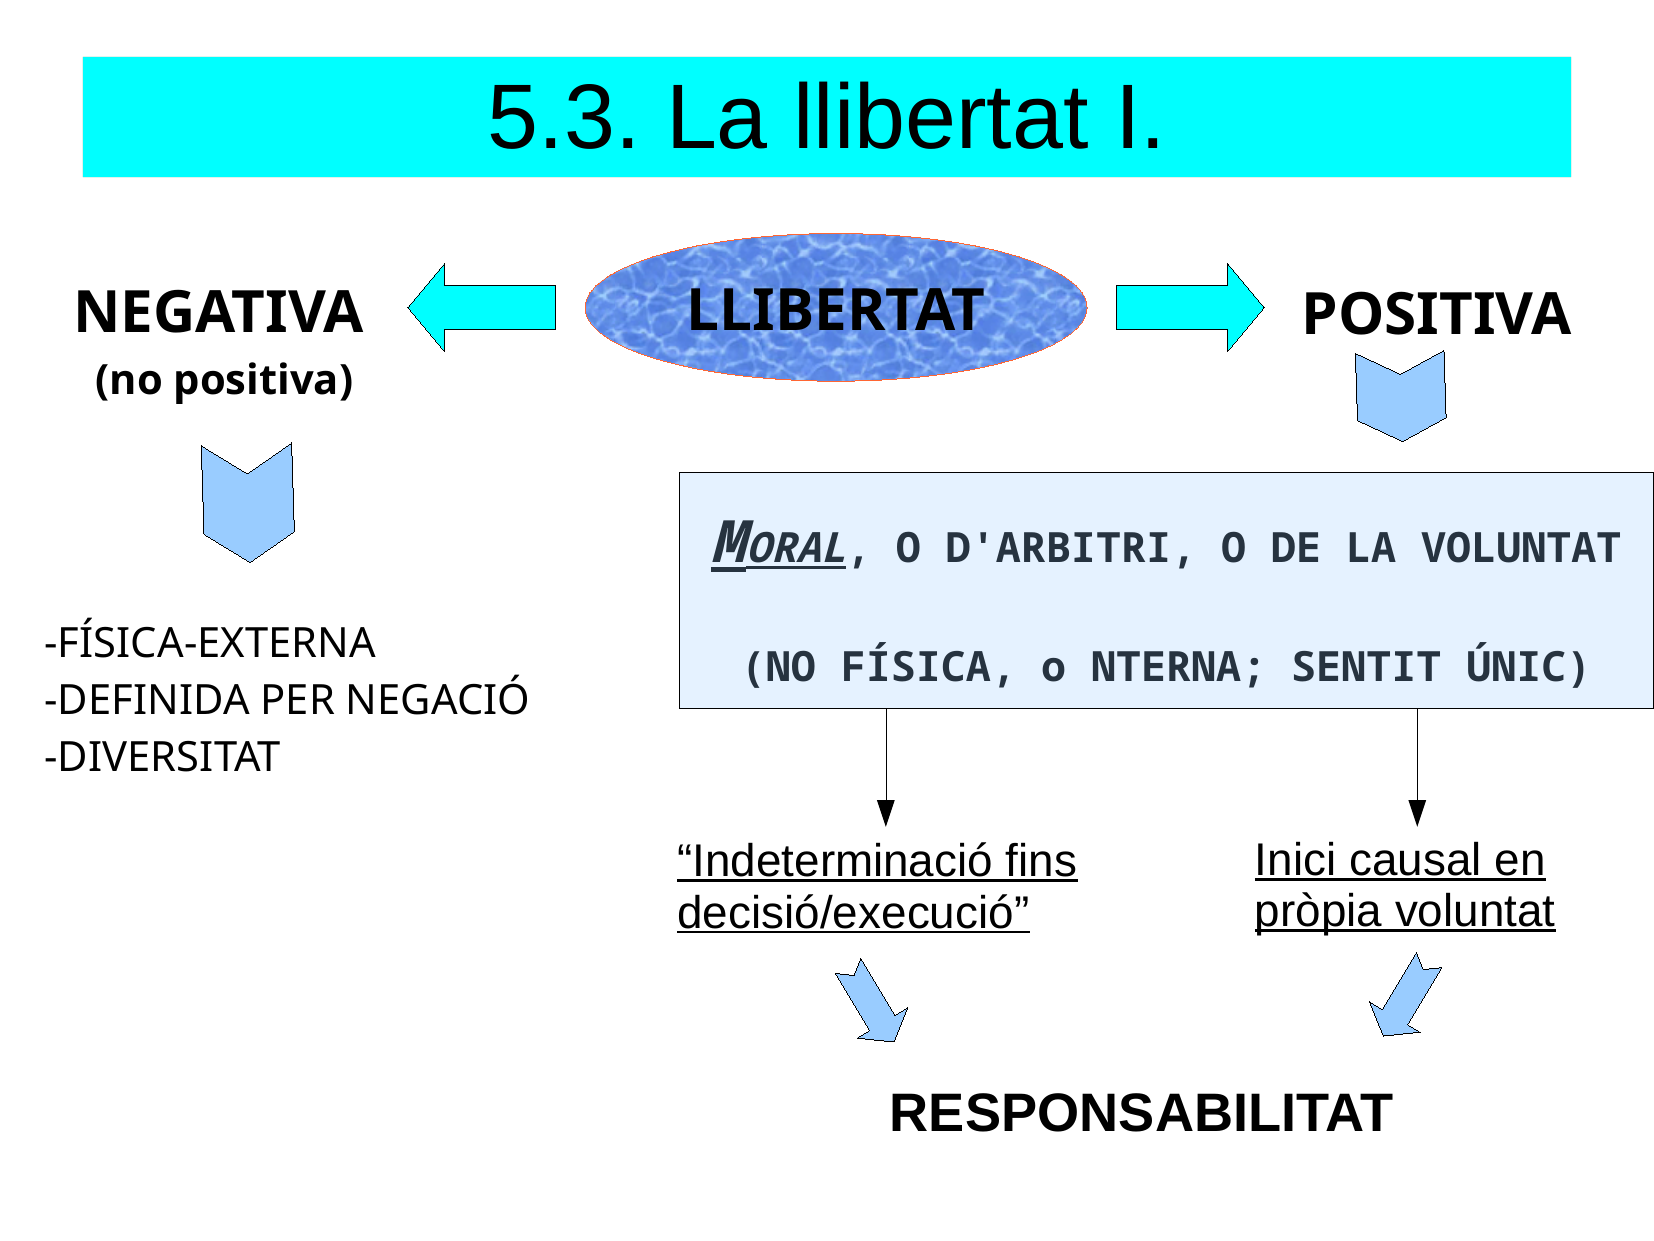

# 7. Filosofia pràctica
5.3. La llibertat I.
LLIBERTAT
NEGATIVA
 (no positiva)
LLIBERTAT
POSITIVA
MORAL, O D'ARBITRI, O DE LA VOLUNTAT
(NO FÍSICA, o NTERNA; SENTIT ÚNIC)
-FÍSICA-EXTERNA
-DEFINIDA PER NEGACIÓ
-DIVERSITAT
Inici causal en
pròpia voluntat
“Indeterminació fins
decisió/execució”
RESPONSABILITAT